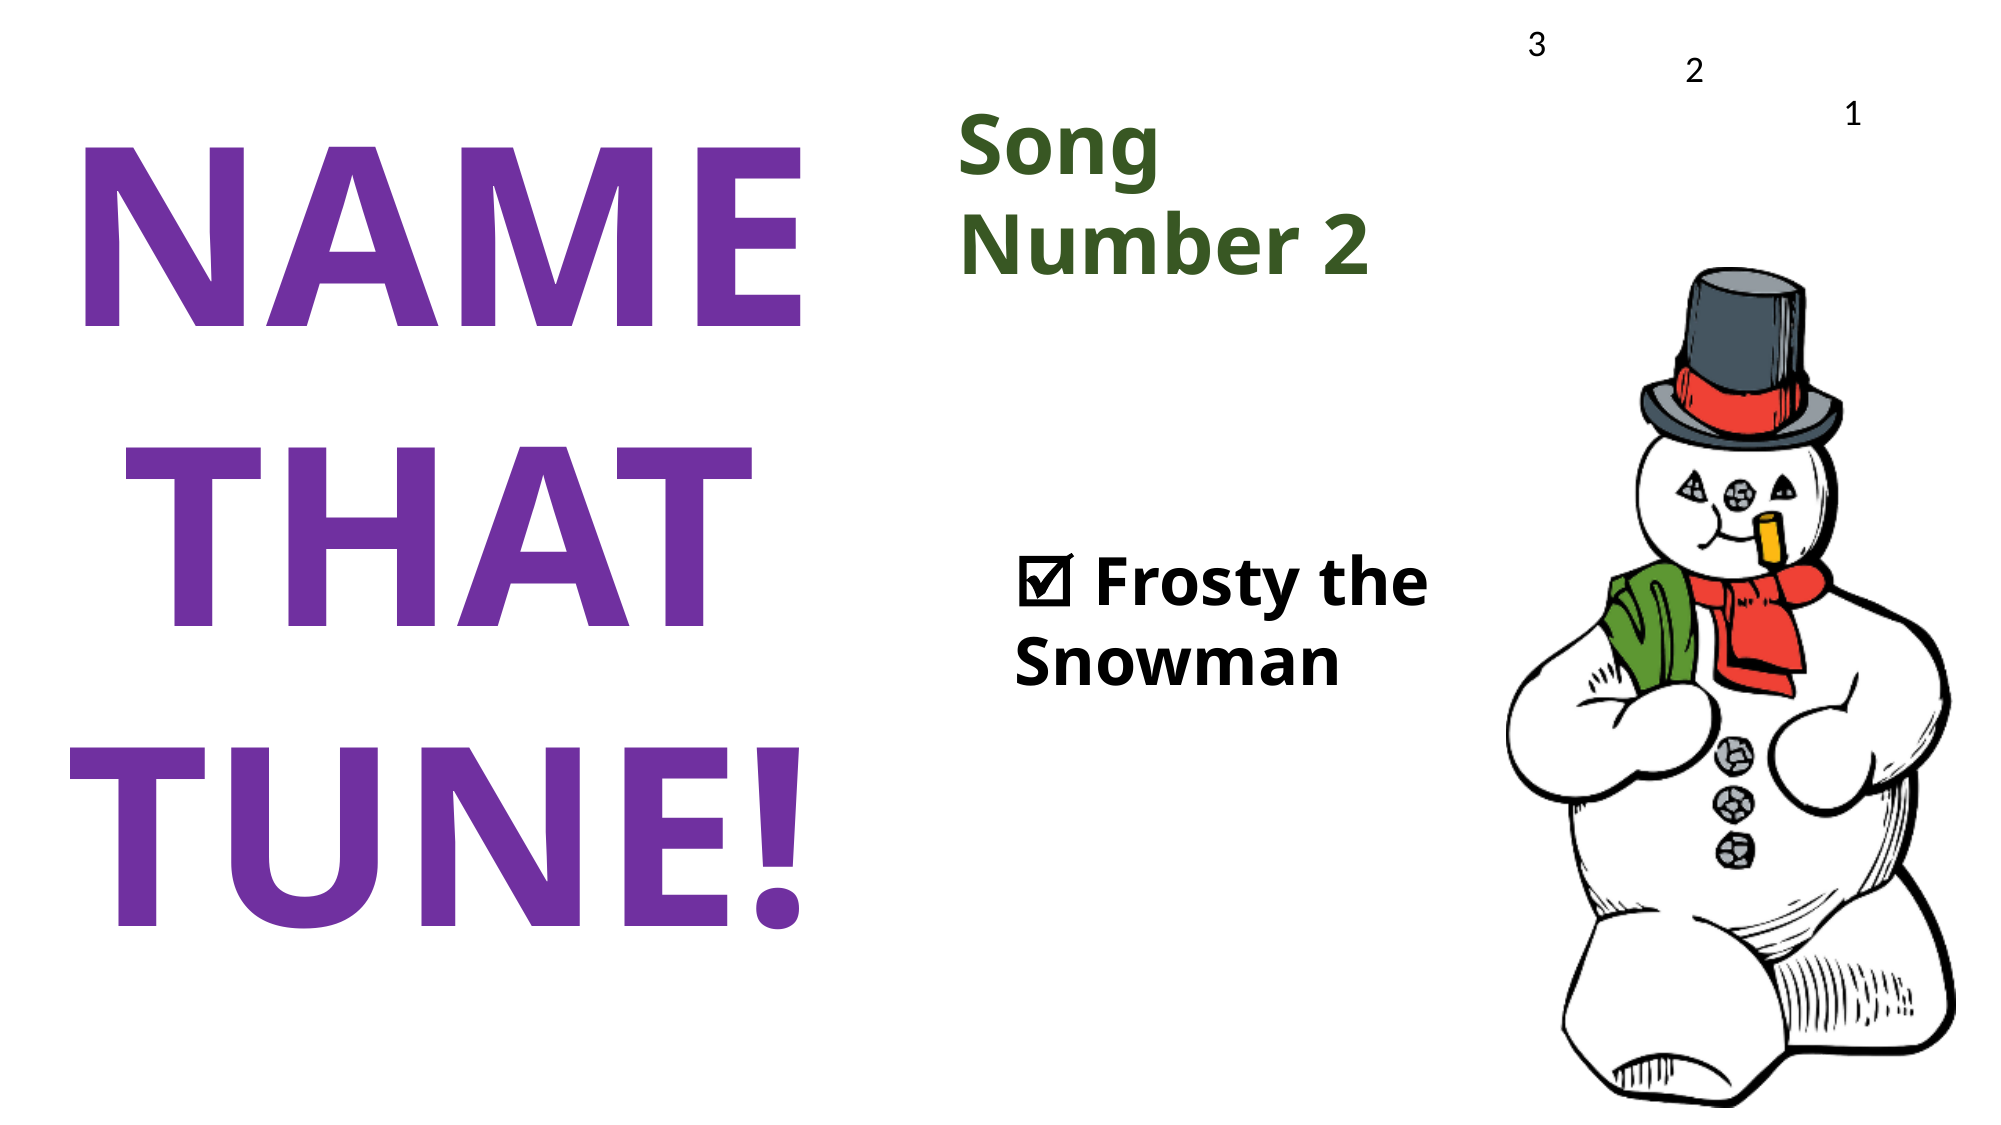

3
2
NAME
THAT
TUNE!
1
Song Number 2
 Frosty the Snowman